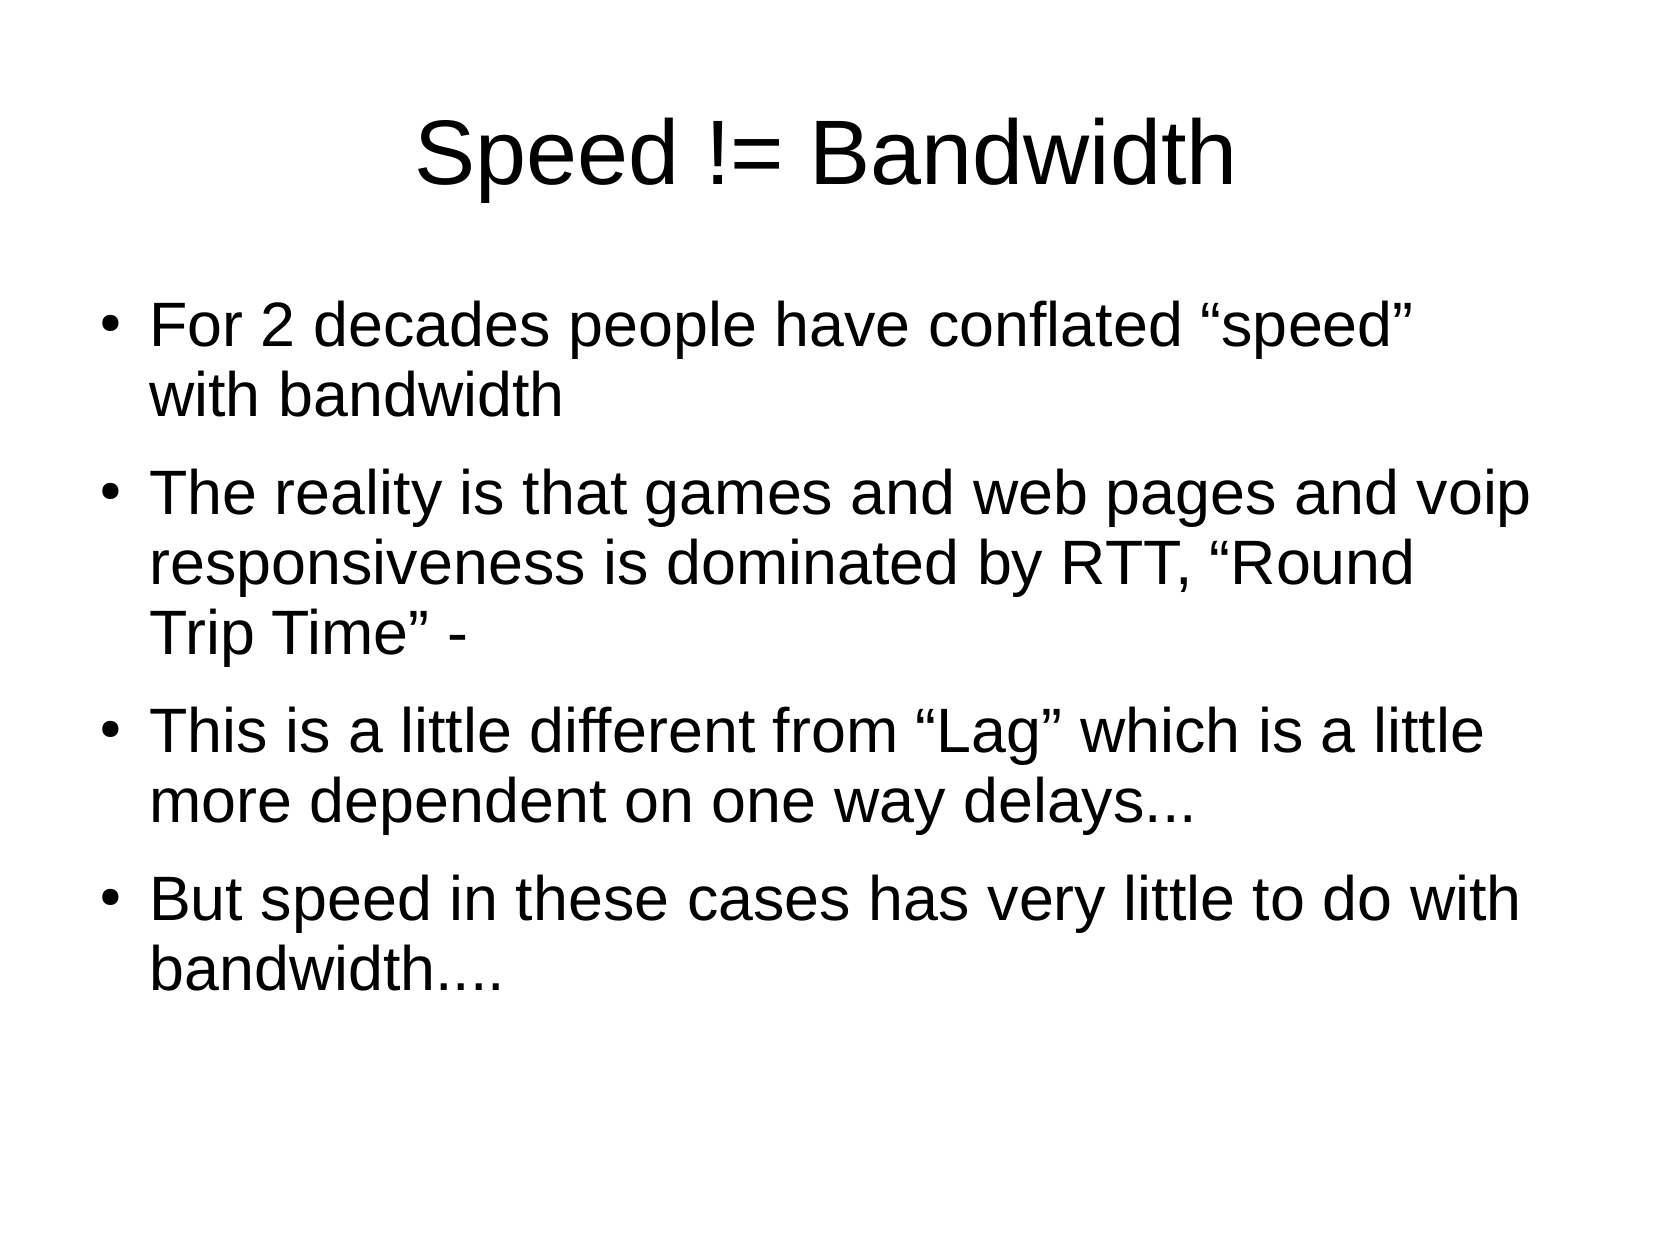

# Speed != Bandwidth
For 2 decades people have conflated “speed” with bandwidth
The reality is that games and web pages and voip responsiveness is dominated by RTT, “Round Trip Time” -
This is a little different from “Lag” which is a little more dependent on one way delays...
But speed in these cases has very little to do with bandwidth....